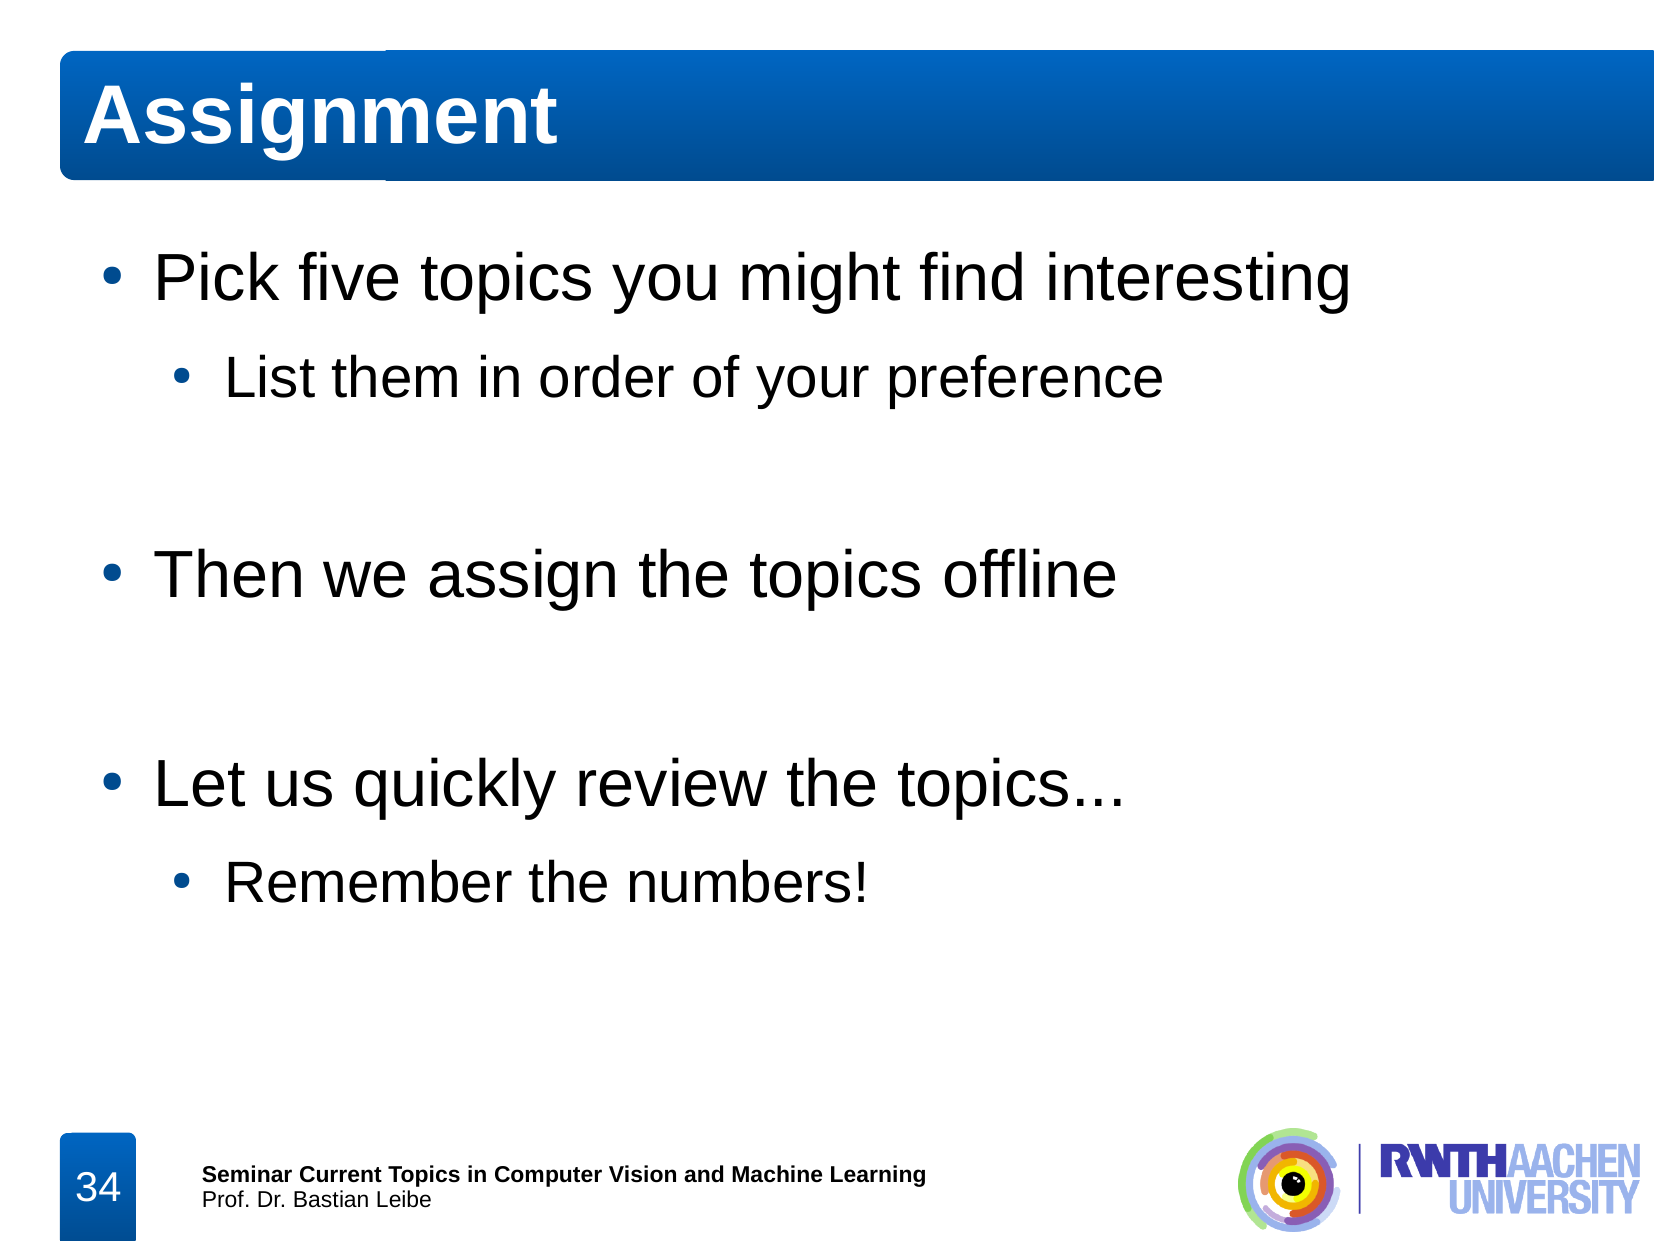

# Assignment
Pick five topics you might find interesting
List them in order of your preference
Then we assign the topics offline
Let us quickly review the topics...
Remember the numbers!
34
TGF 2015 | October 29, 2015 | Delft